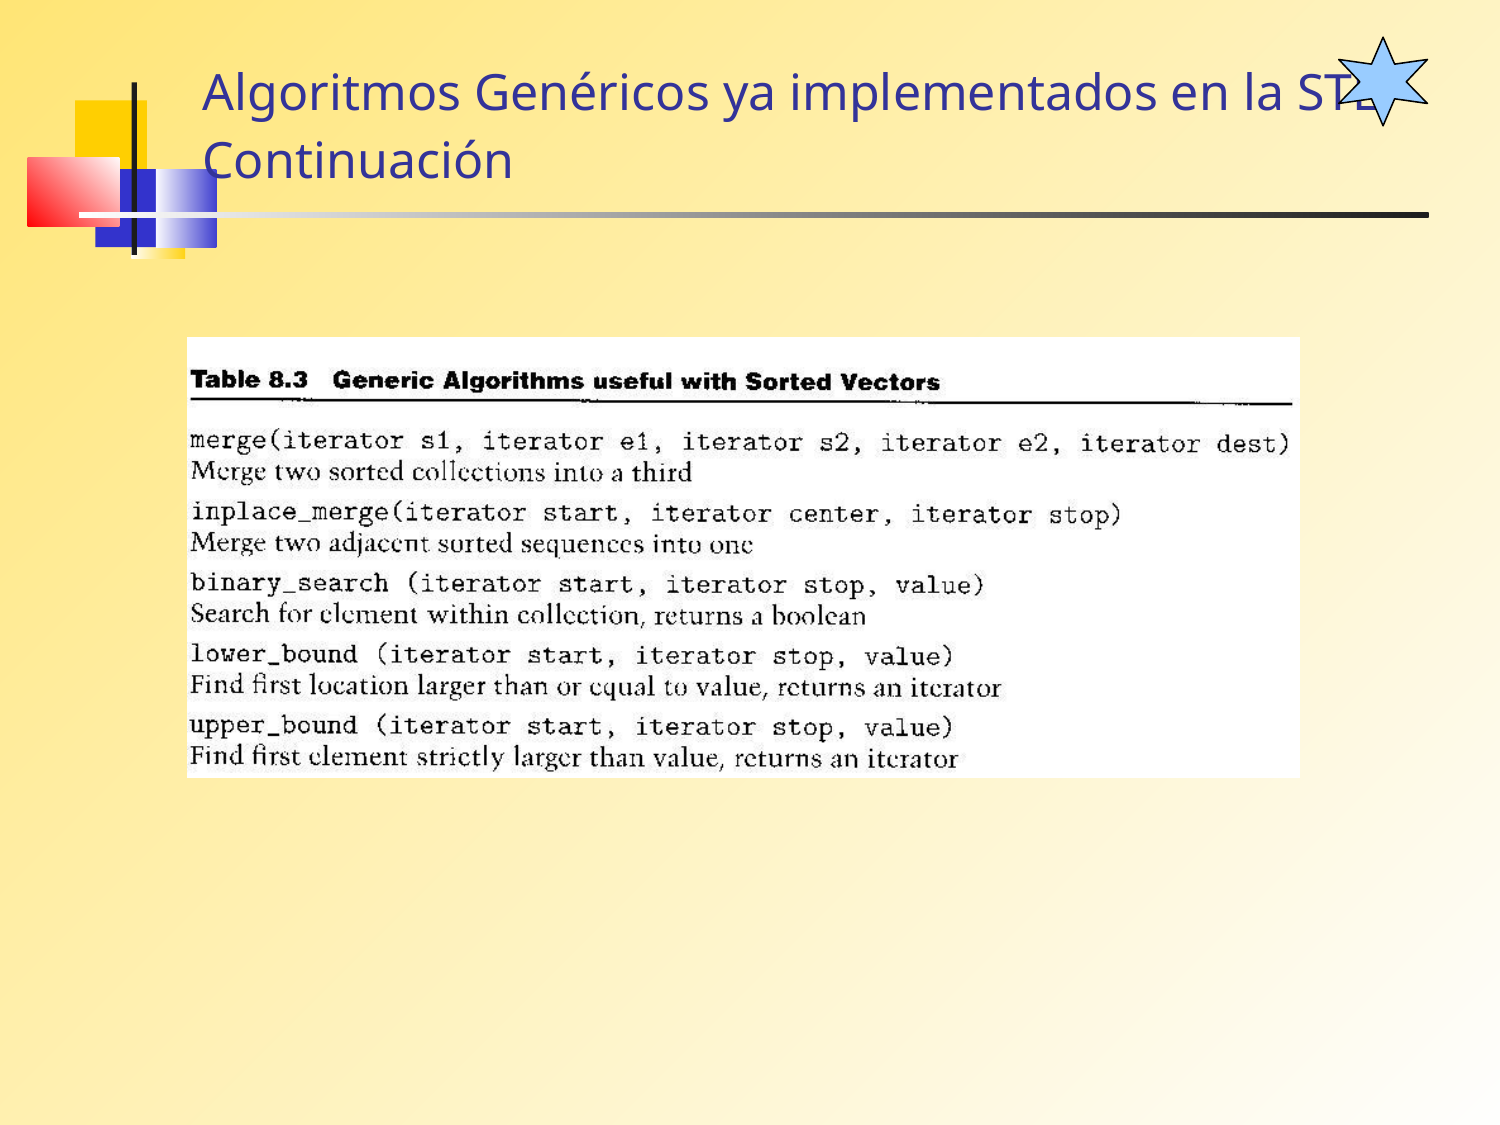

# Algoritmos Genéricos ya implementados en la STL Continuación